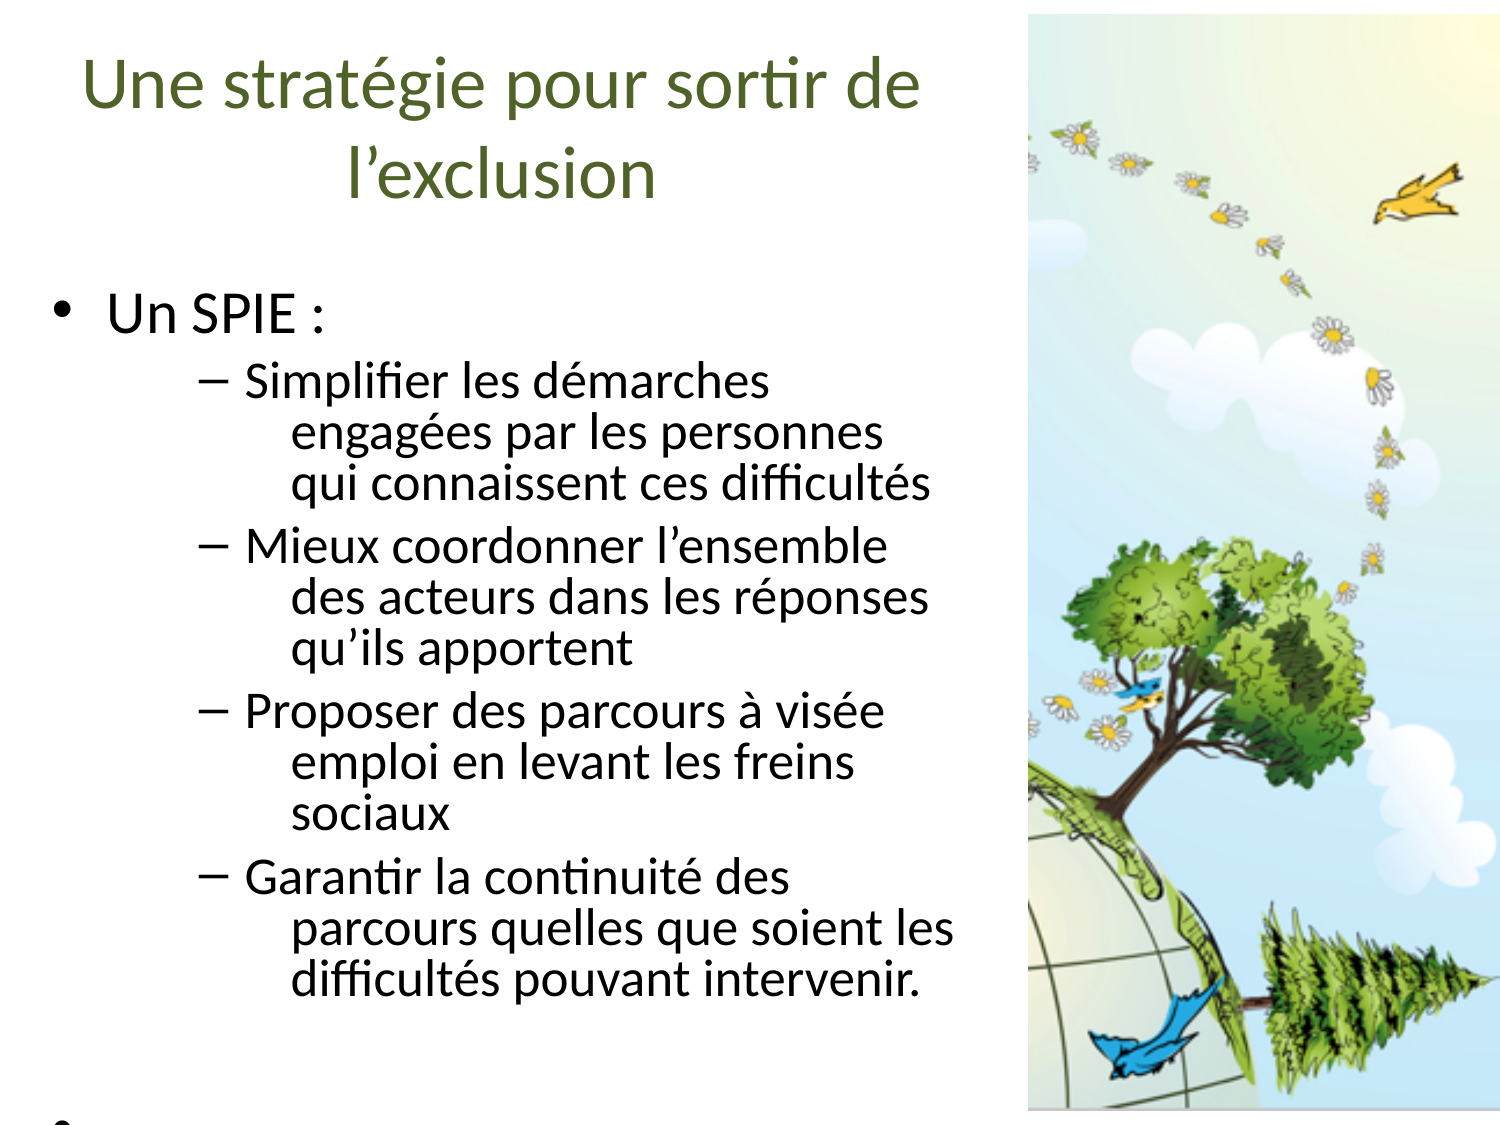

# Une stratégie pour sortir de l’exclusion
Un SPIE :
Simplifier les démarches engagées par les personnes qui connaissent ces difficultés
Mieux coordonner l’ensemble des acteurs dans les réponses qu’ils apportent
Proposer des parcours à visée emploi en levant les freins sociaux
Garantir la continuité des parcours quelles que soient les difficultés pouvant intervenir.